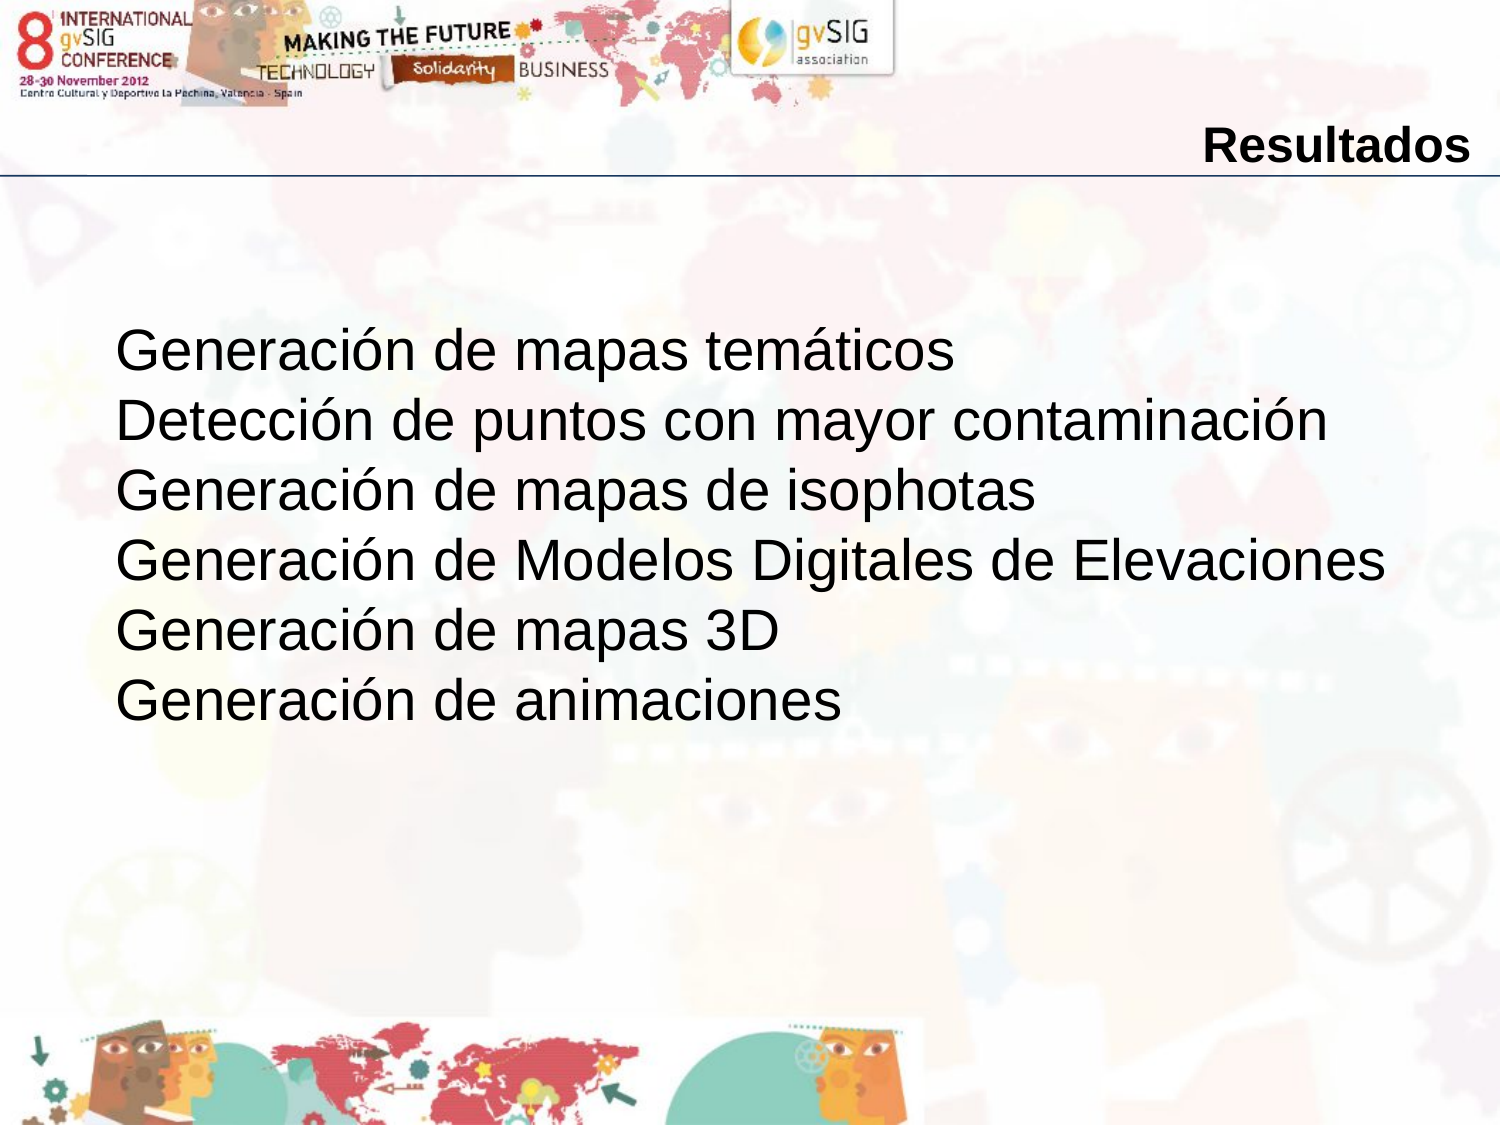

Resultados
Generación de mapas temáticos
Detección de puntos con mayor contaminación
Generación de mapas de isophotas
Generación de Modelos Digitales de Elevaciones
Generación de mapas 3D
Generación de animaciones